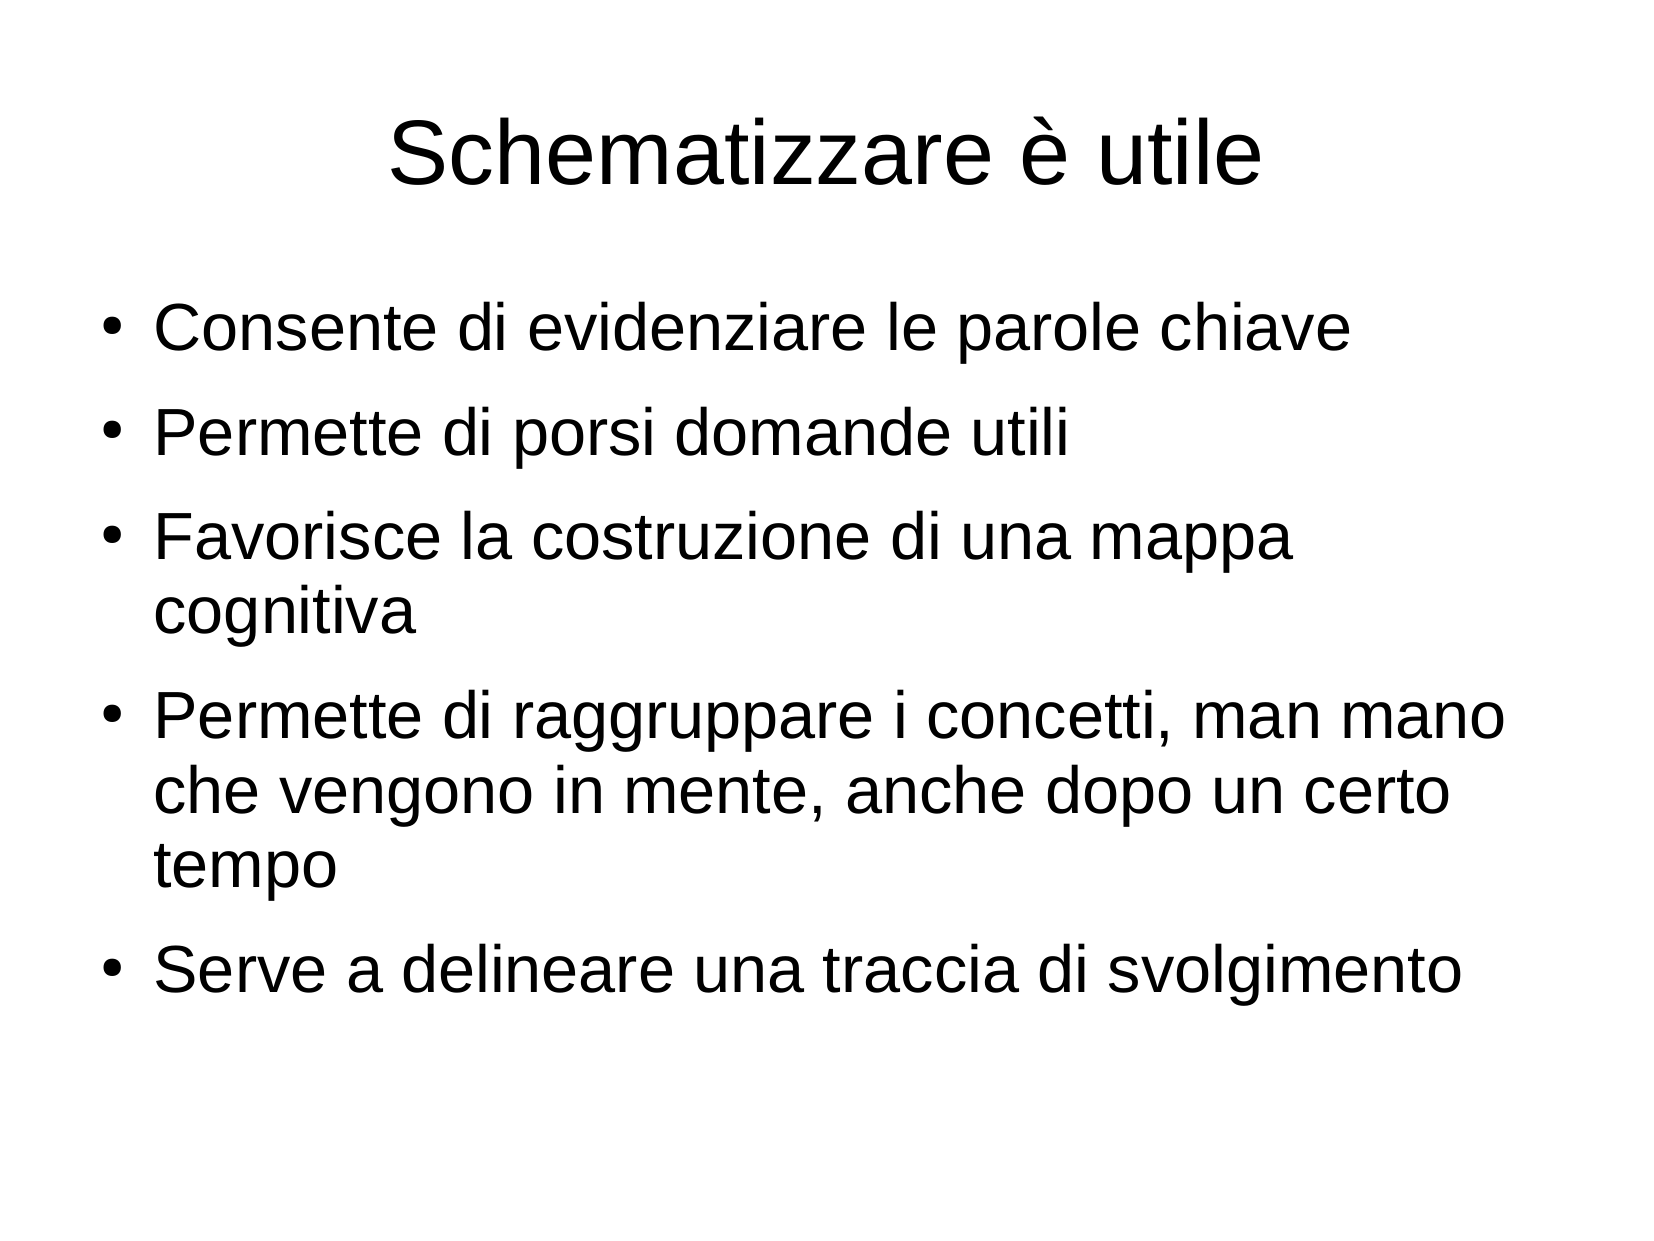

# Schematizzare è utile
Consente di evidenziare le parole chiave
Permette di porsi domande utili
Favorisce la costruzione di una mappa cognitiva
Permette di raggruppare i concetti, man mano che vengono in mente, anche dopo un certo tempo
Serve a delineare una traccia di svolgimento